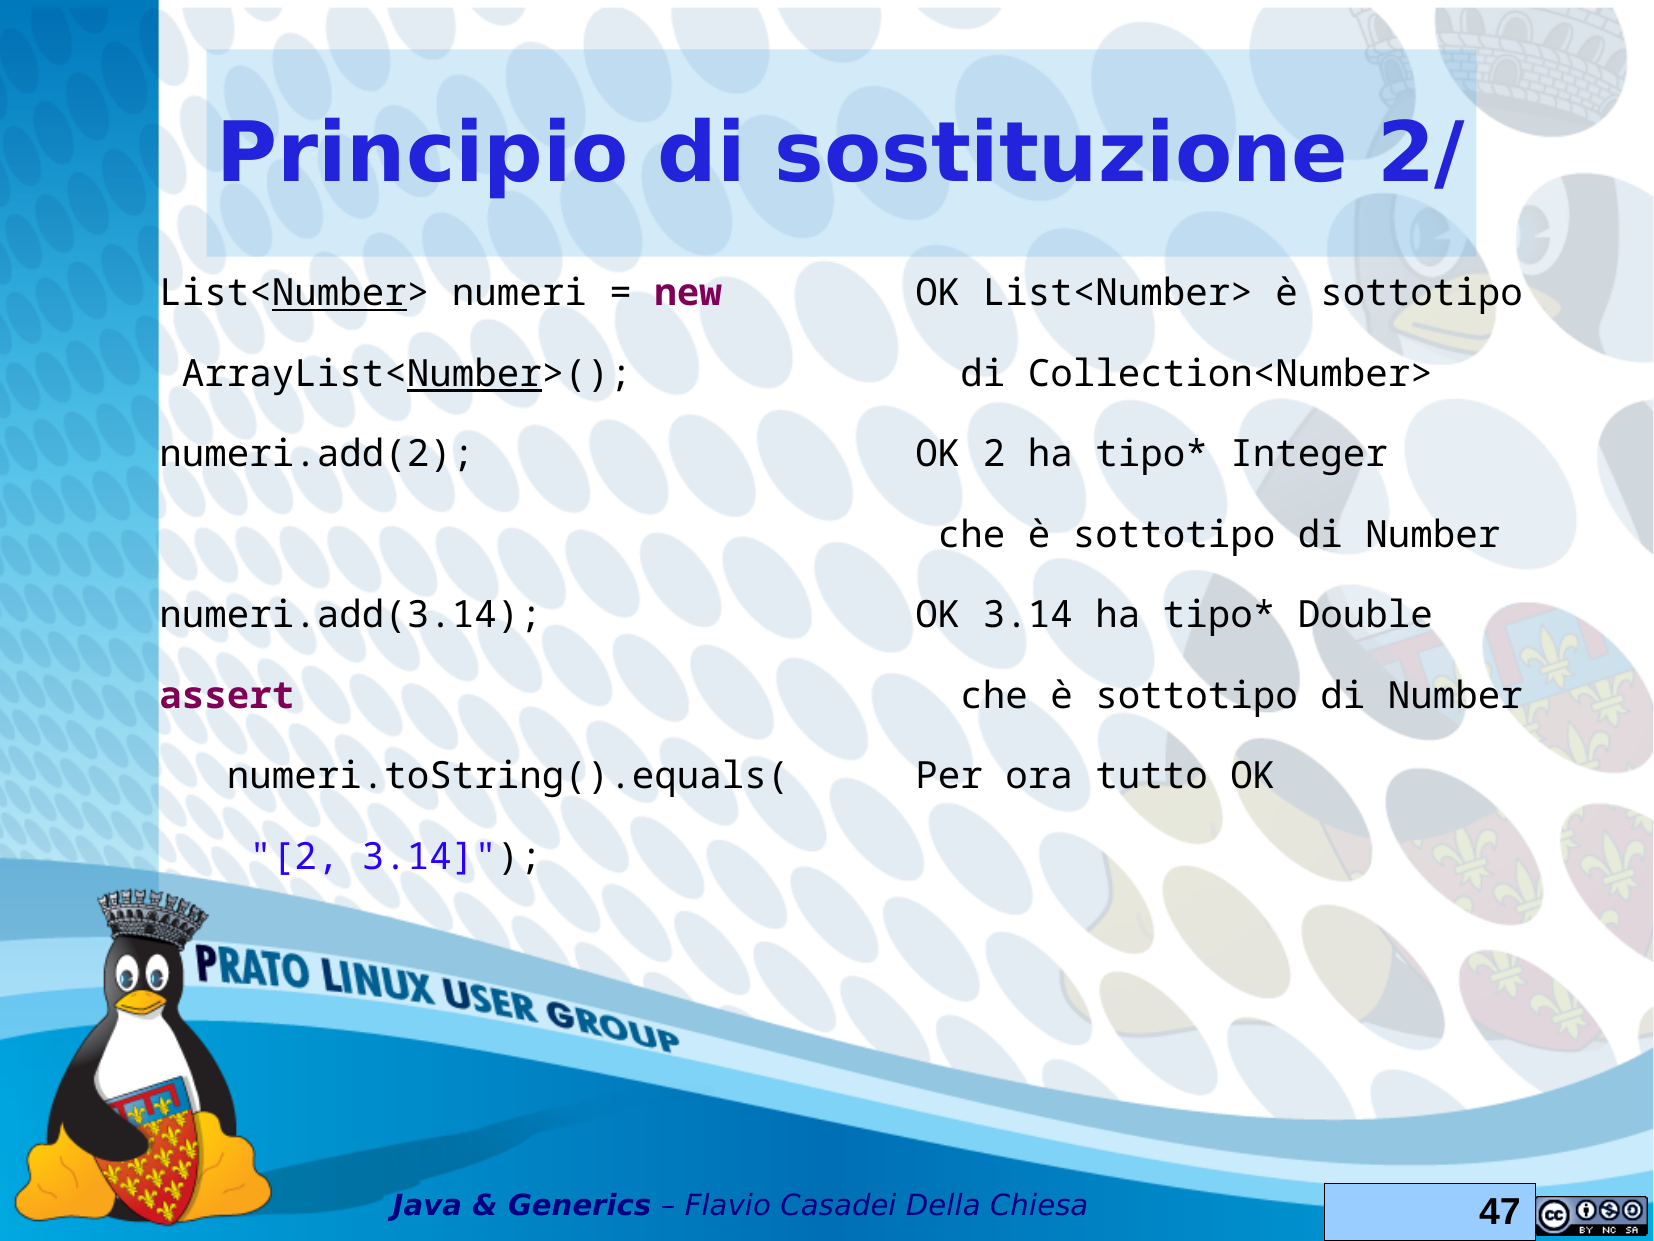

# Principio di sostituzione 2/
List<Number> numeri = new
 ArrayList<Number>();
numeri.add(2);
numeri.add(3.14);
assert
 numeri.toString().equals(
 "[2, 3.14]");
OK List<Number> è sottotipo
 di Collection<Number>
OK 2 ha tipo* Integer
 che è sottotipo di Number
OK 3.14 ha tipo* Double
 che è sottotipo di Number
Per ora tutto OK